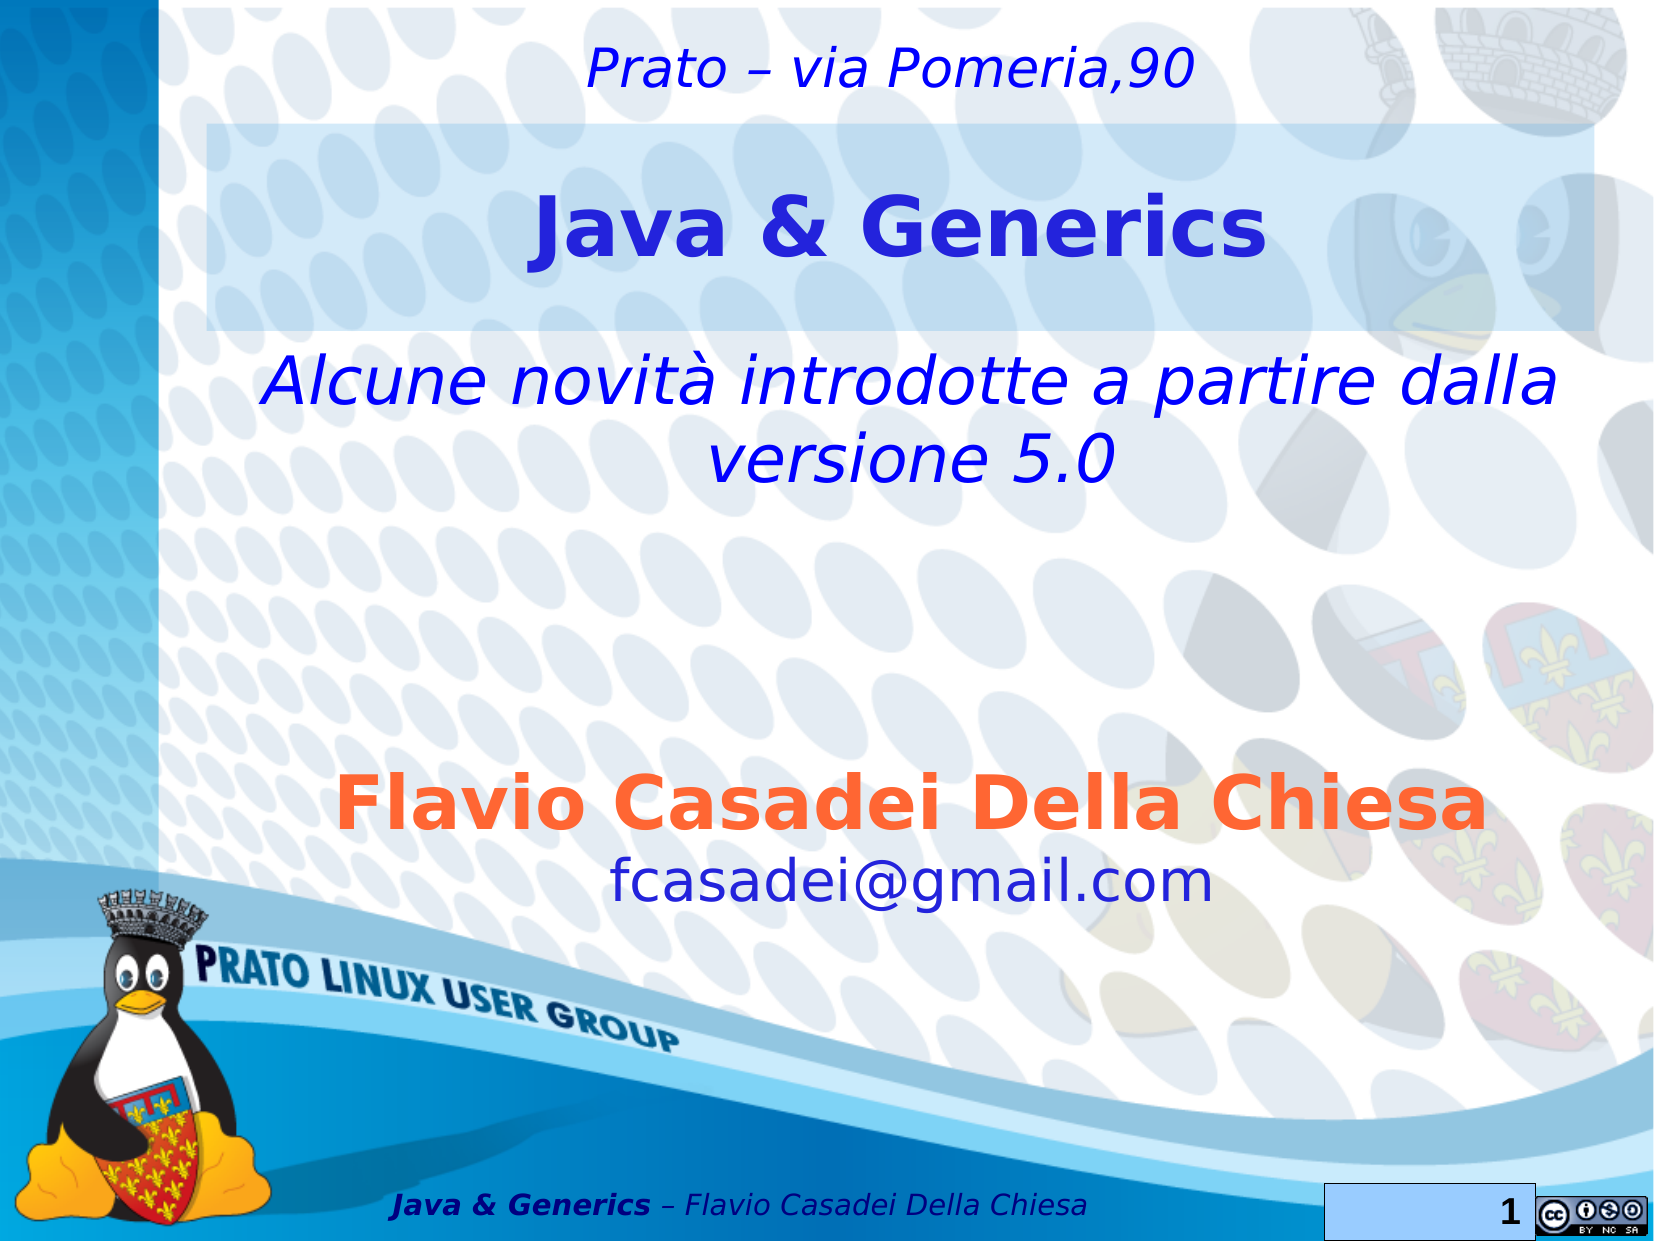

Prato – via Pomeria,90
# Java & Generics
Alcune novità introdotte a partire dalla versione 5.0
Flavio Casadei Della Chiesa
fcasadei@gmail.com